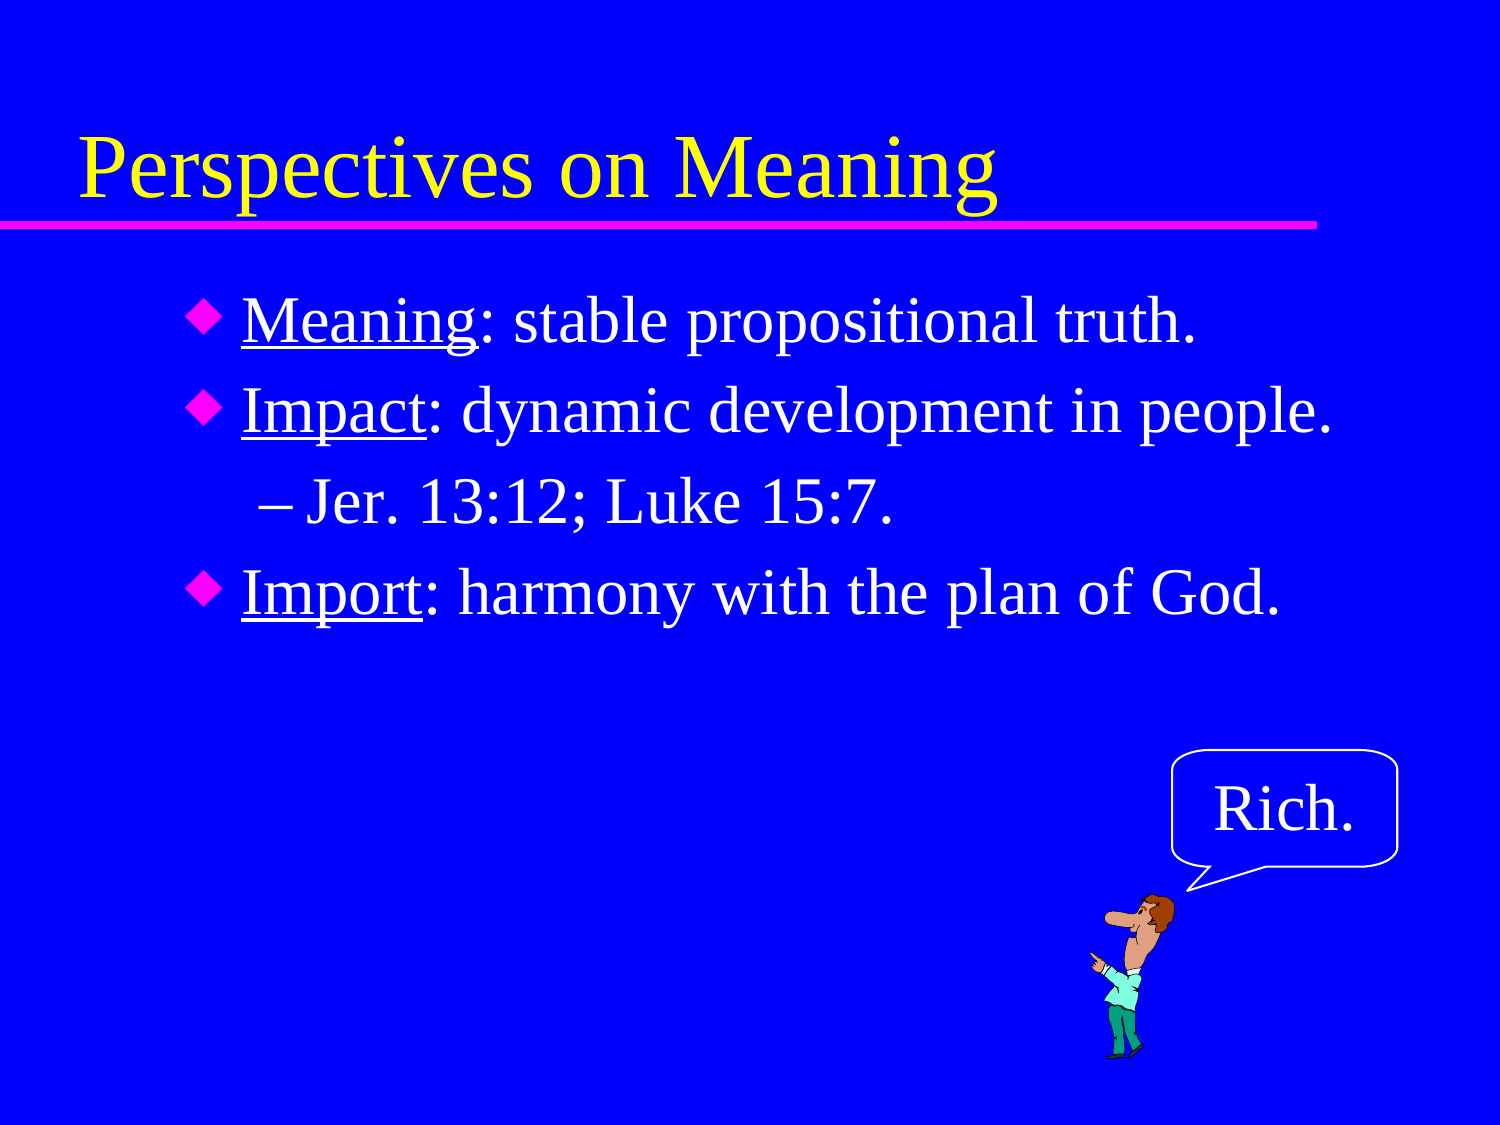

# Perspectives on Meaning
Meaning: stable propositional truth.
Impact: dynamic development in people.
Jer. 13:12; Luke 15:7.
Import: harmony with the plan of God.
Rich.